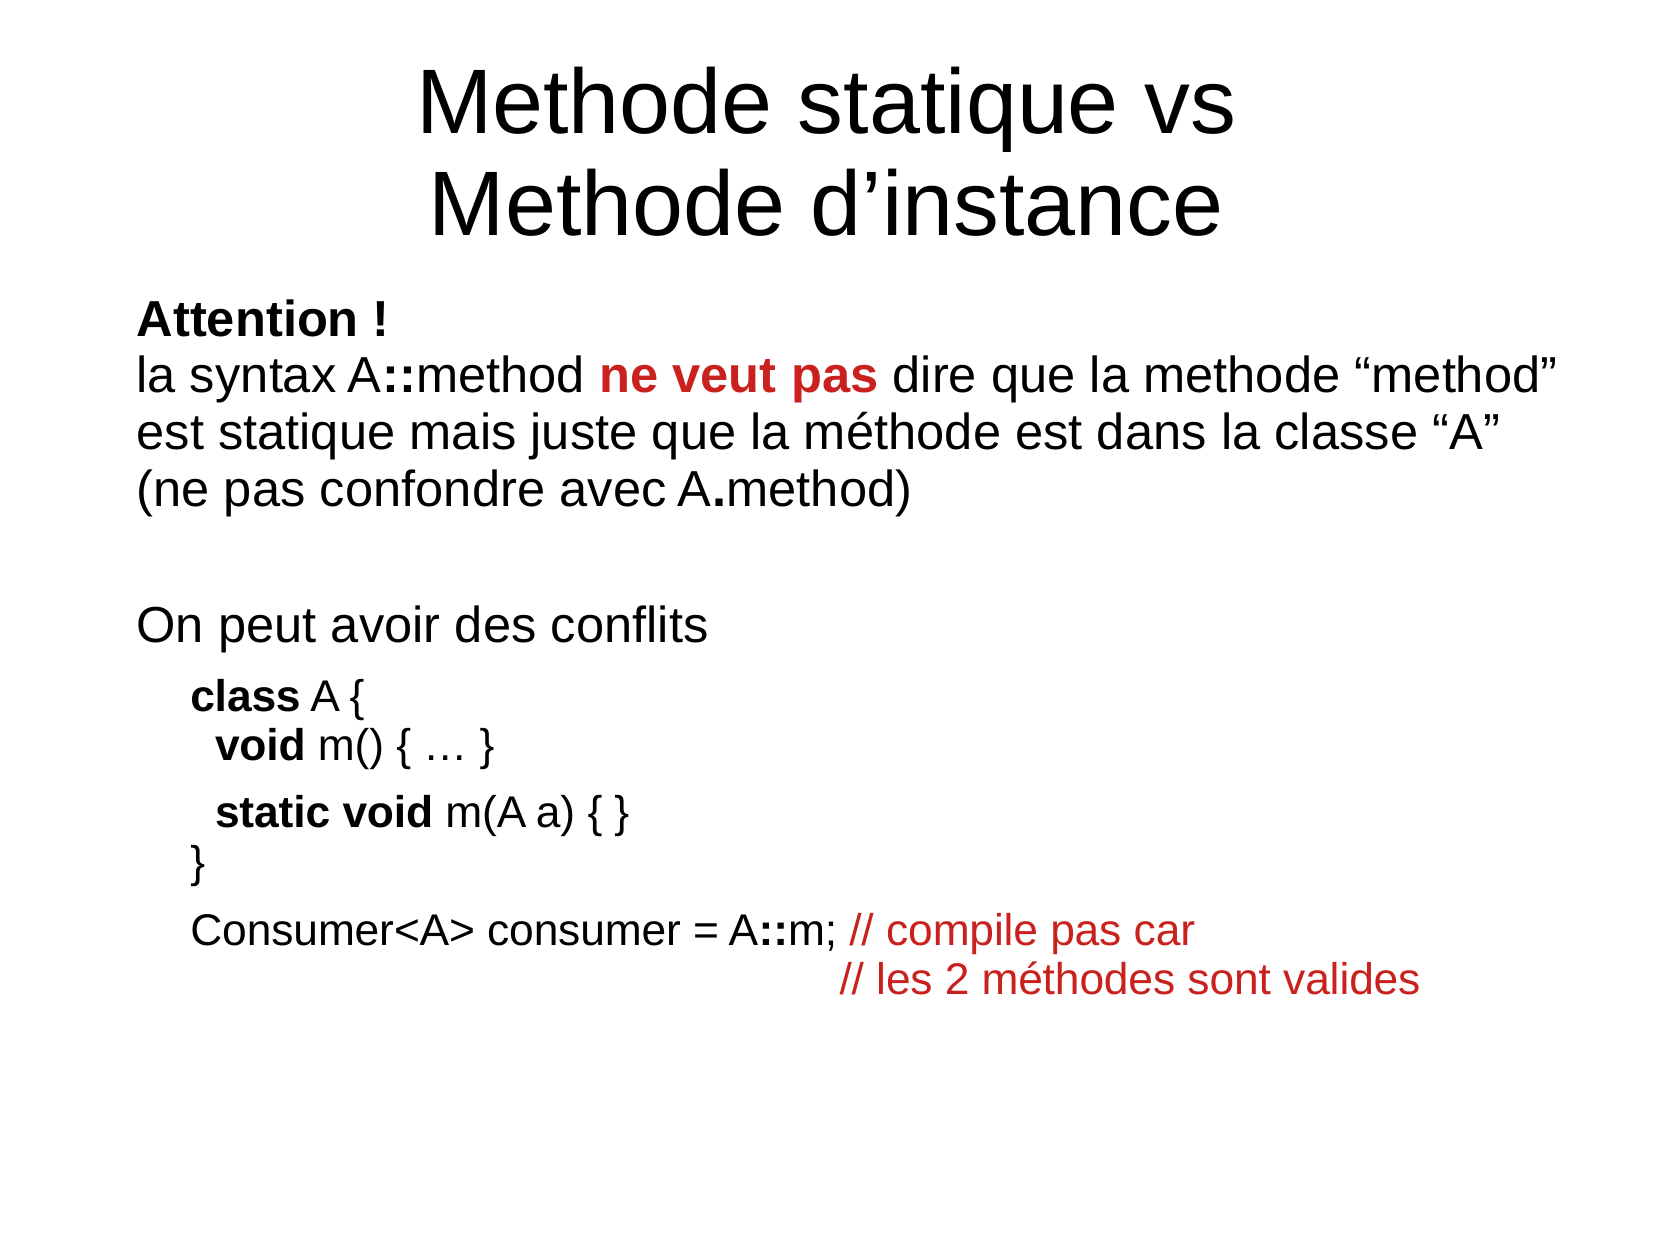

# Methode statique vs Methode d’instance
Attention !
la syntax A::method ne veut pas dire que la methode “method” est statique mais juste que la méthode est dans la classe “A” (ne pas confondre avec A.method)
On peut avoir des conflits
class A {
 void m() { … }
 static void m(A a) { }
}
Consumer<A> consumer = A::m; // compile pas car
 // les 2 méthodes sont valides